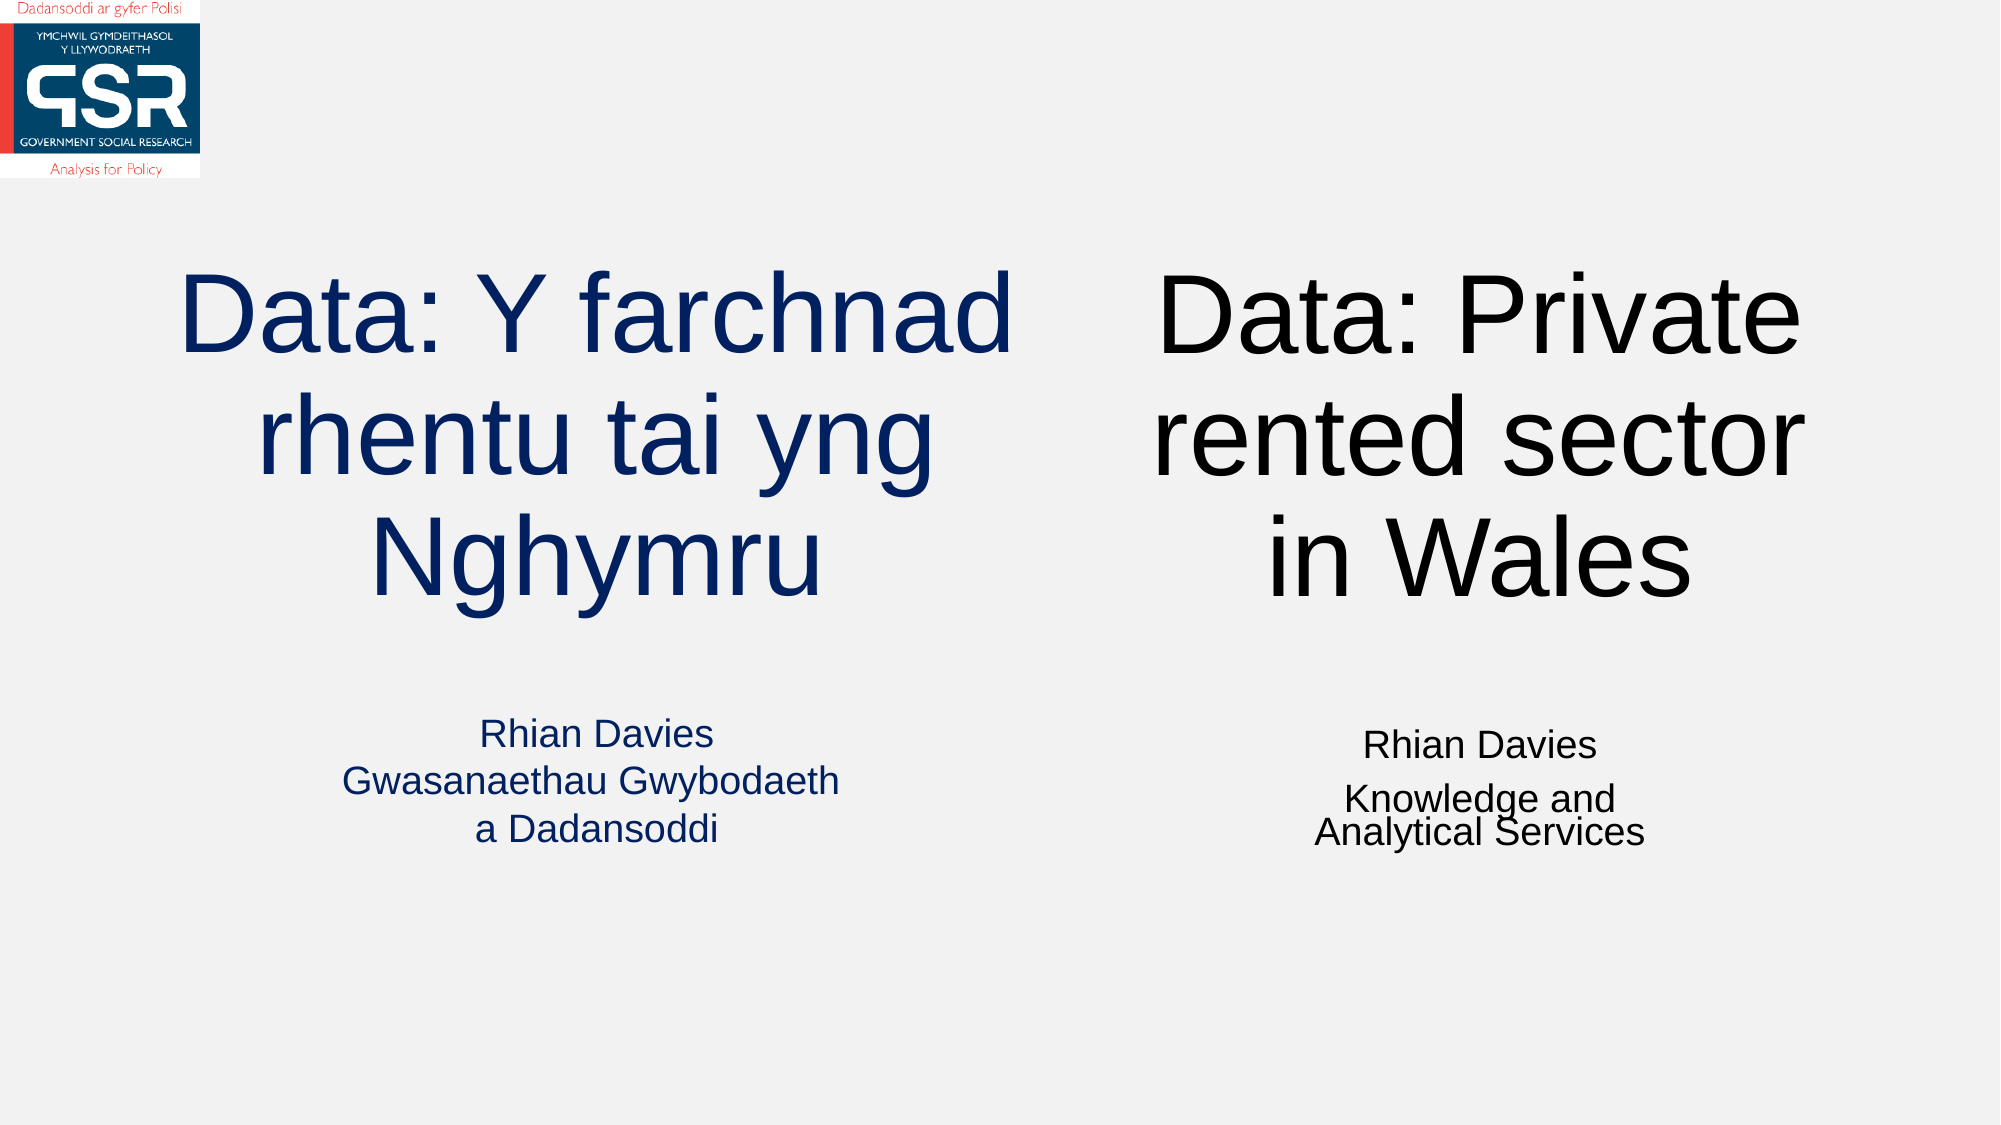

Data: Private rented sector in Wales
Data: Y farchnad rhentu tai yng Nghymru
Rhian Davies
Gwasanaethau Gwybodaeth
a Dadansoddi
# Rhian Davies
Knowledge and Analytical Services